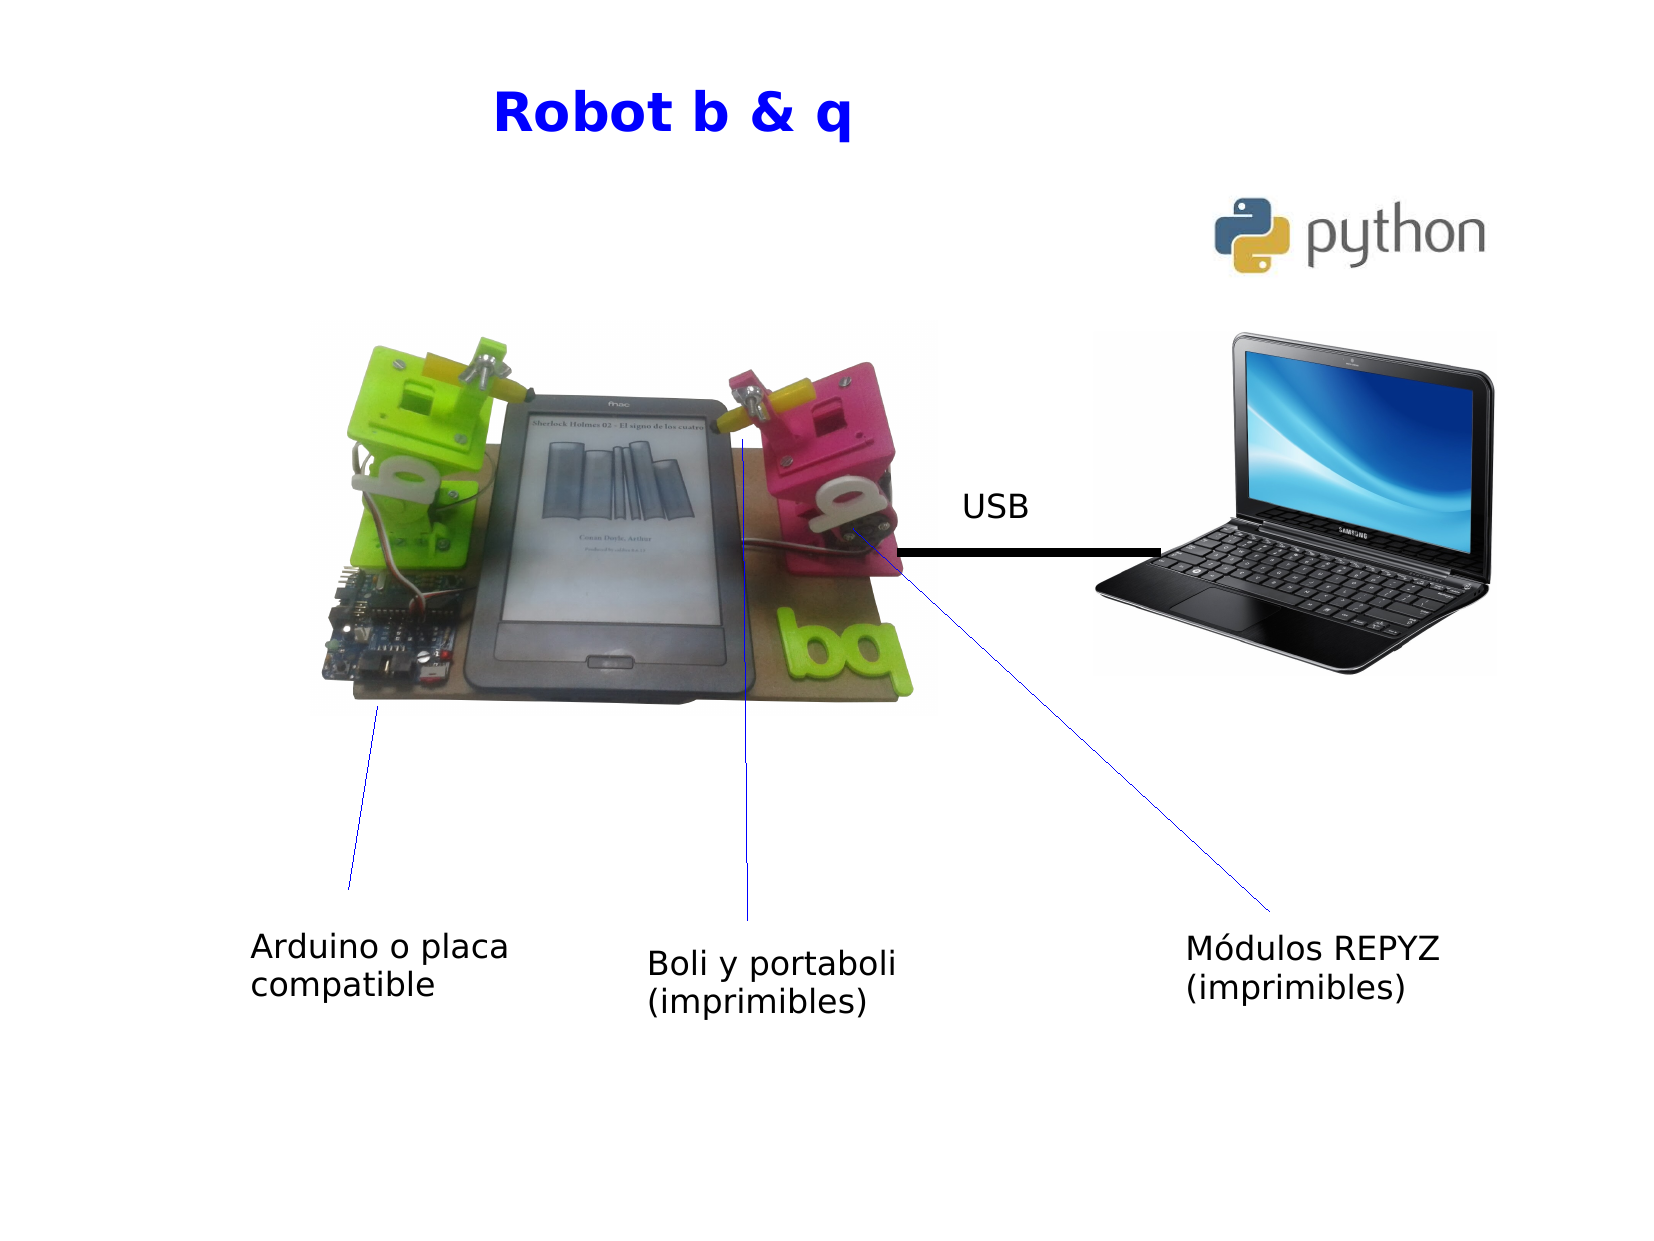

Robot b & q
USB
Arduino o placa compatible
Módulos REPYZ
(imprimibles)
Boli y portaboli (imprimibles)